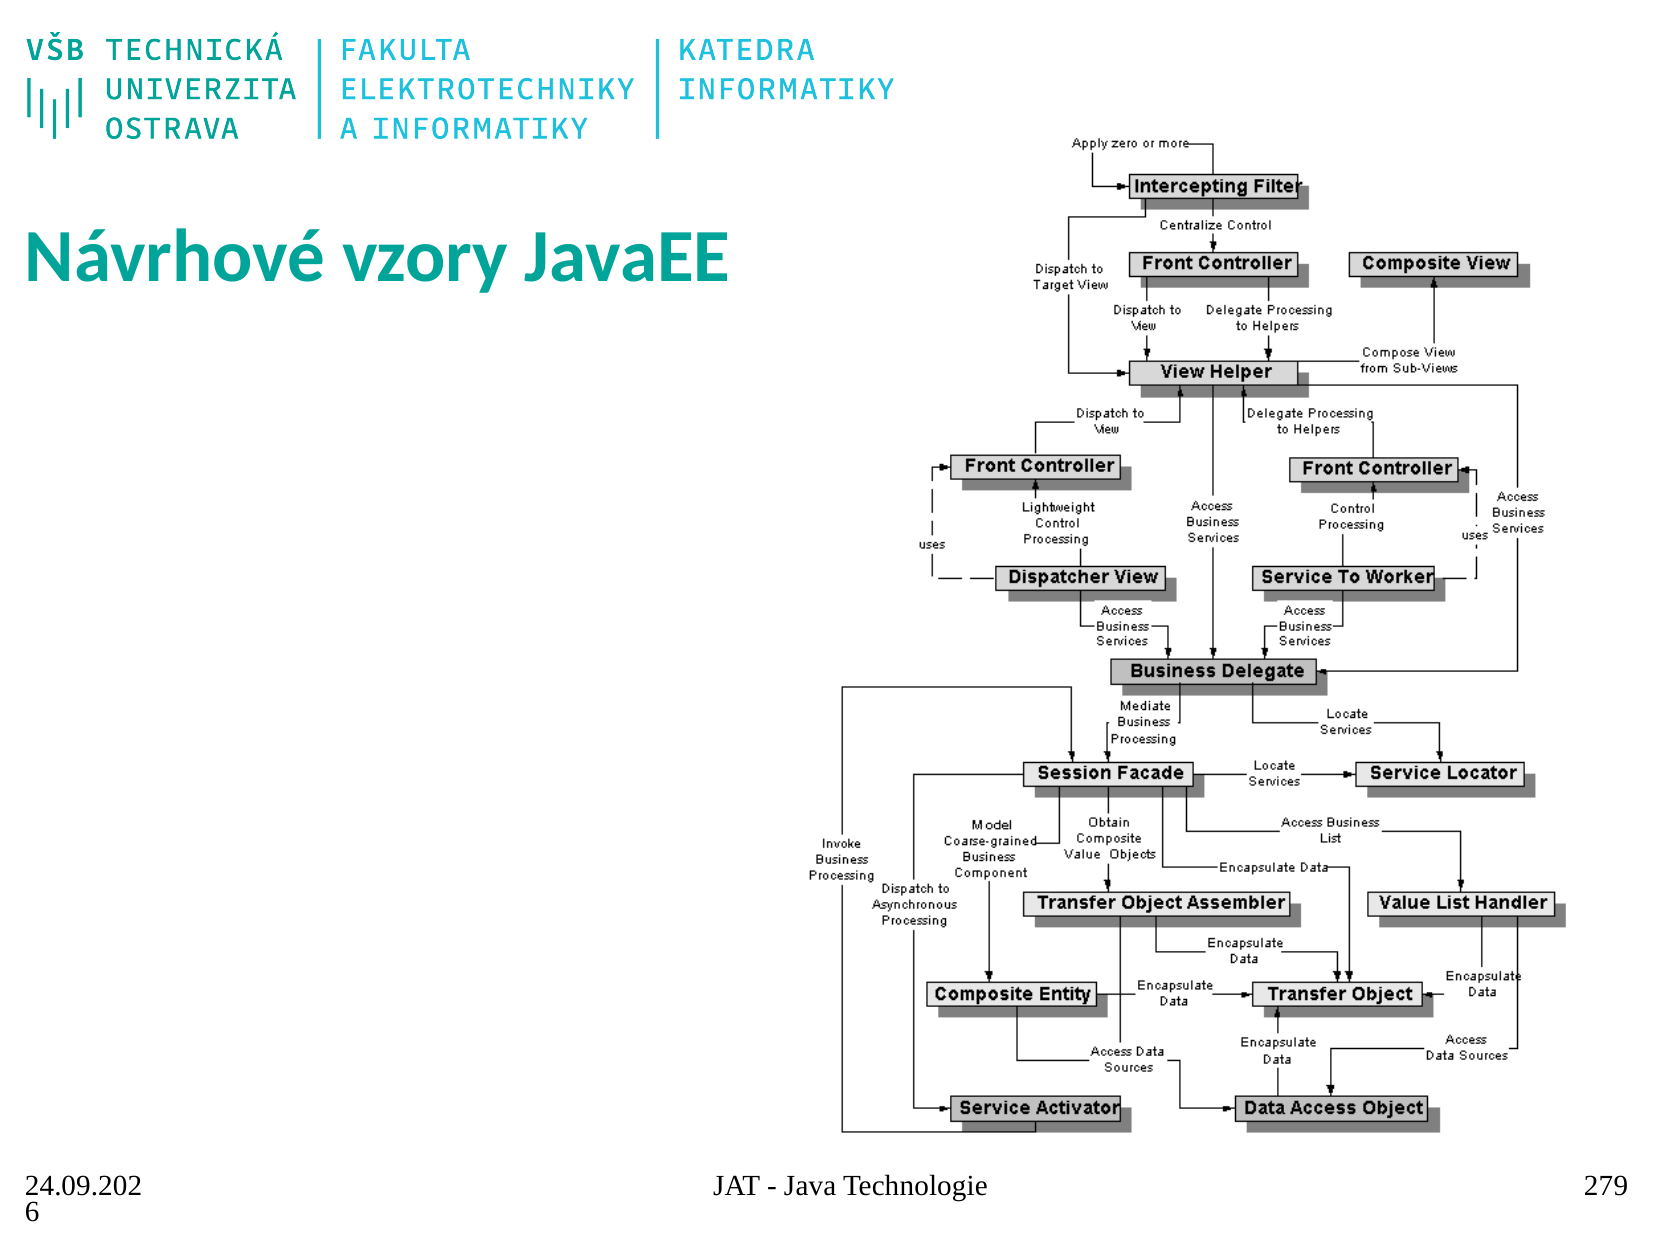

# Návrhové vzory JavaEE
JAT - Java Technologie
279